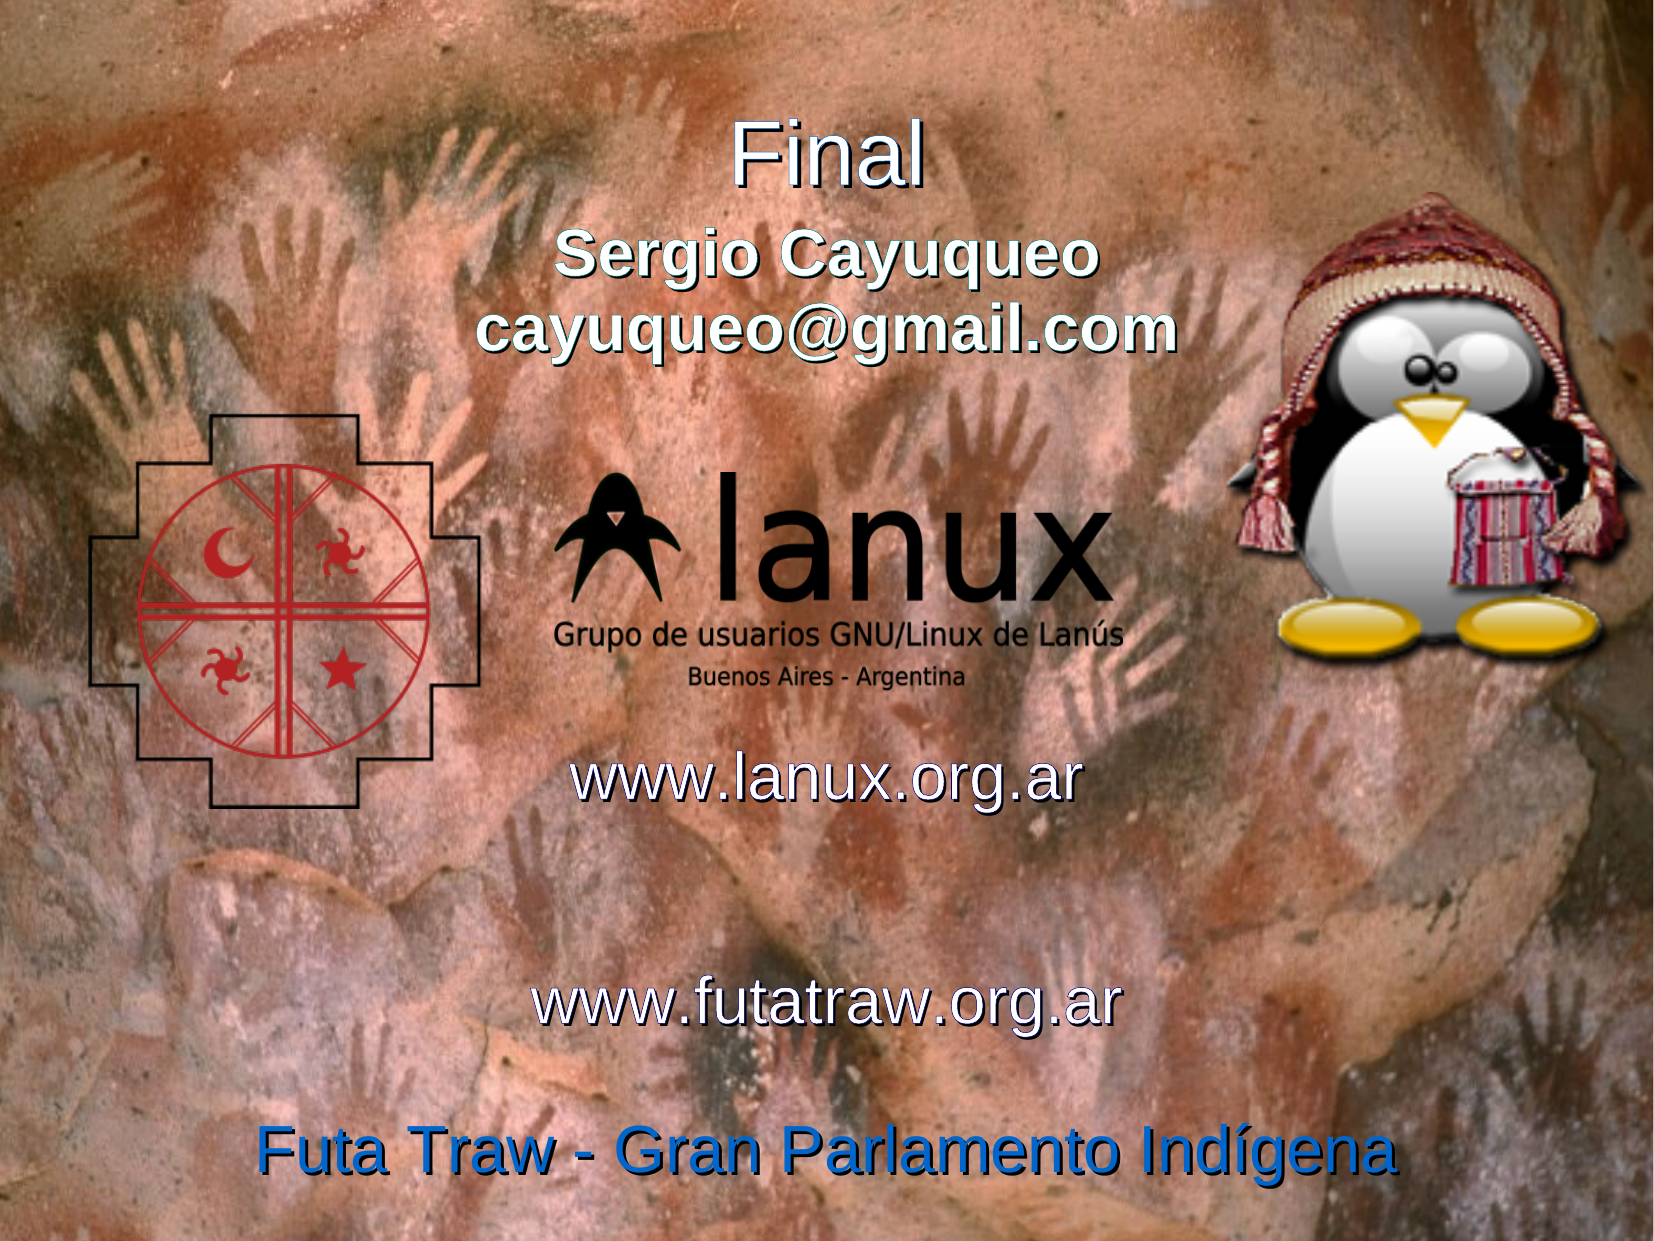

# Final
Sergio Cayuqueo
cayuqueo@gmail.com
www.lanux.org.ar
www.futatraw.org.ar
Futa Traw - Gran Parlamento Indígena